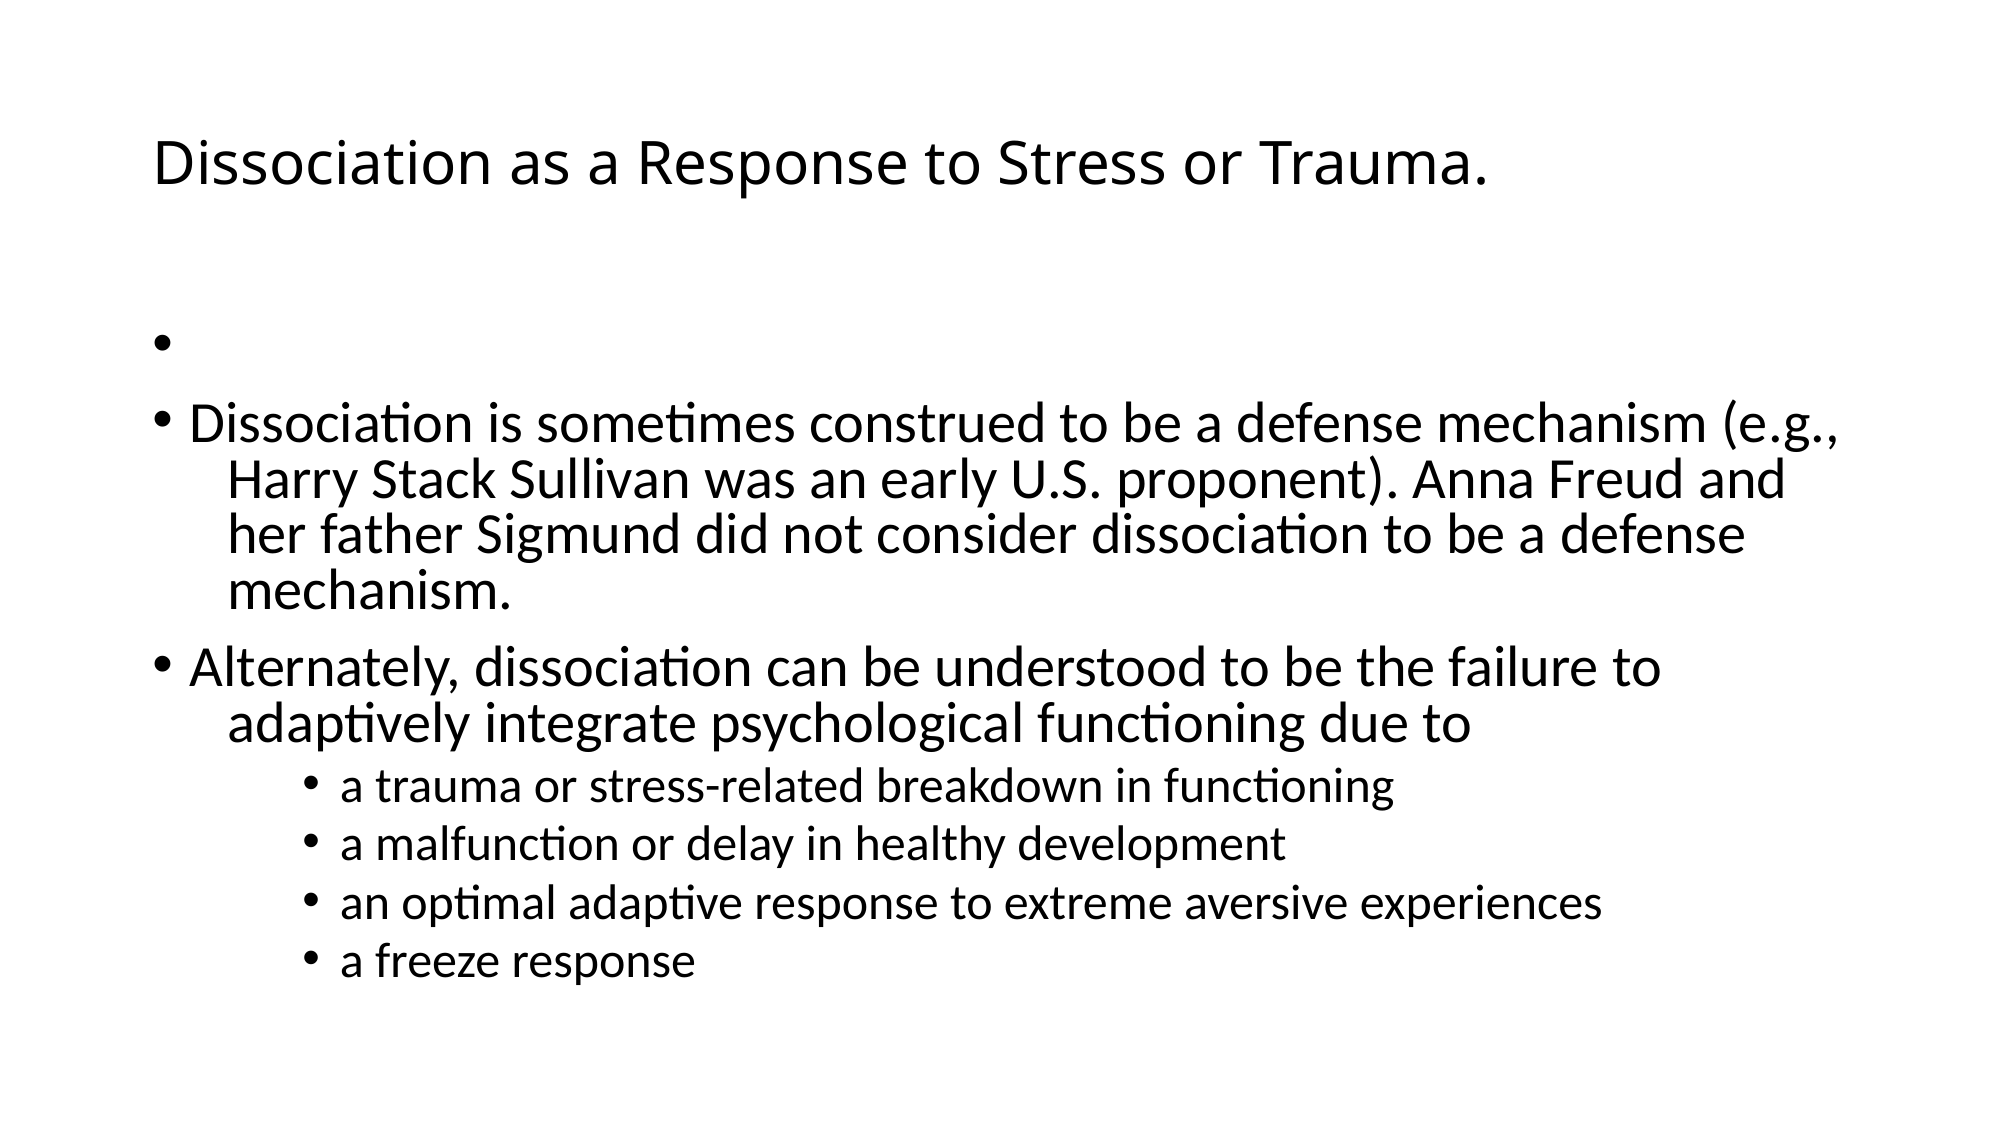

# Dissociation as a Response to Stress or Trauma.
Dissociation is sometimes construed to be a defense mechanism (e.g., Harry Stack Sullivan was an early U.S. proponent). Anna Freud and her father Sigmund did not consider dissociation to be a defense mechanism.
Alternately, dissociation can be understood to be the failure to adaptively integrate psychological functioning due to
a trauma or stress-related breakdown in functioning
a malfunction or delay in healthy development
an optimal adaptive response to extreme aversive experiences
a freeze response